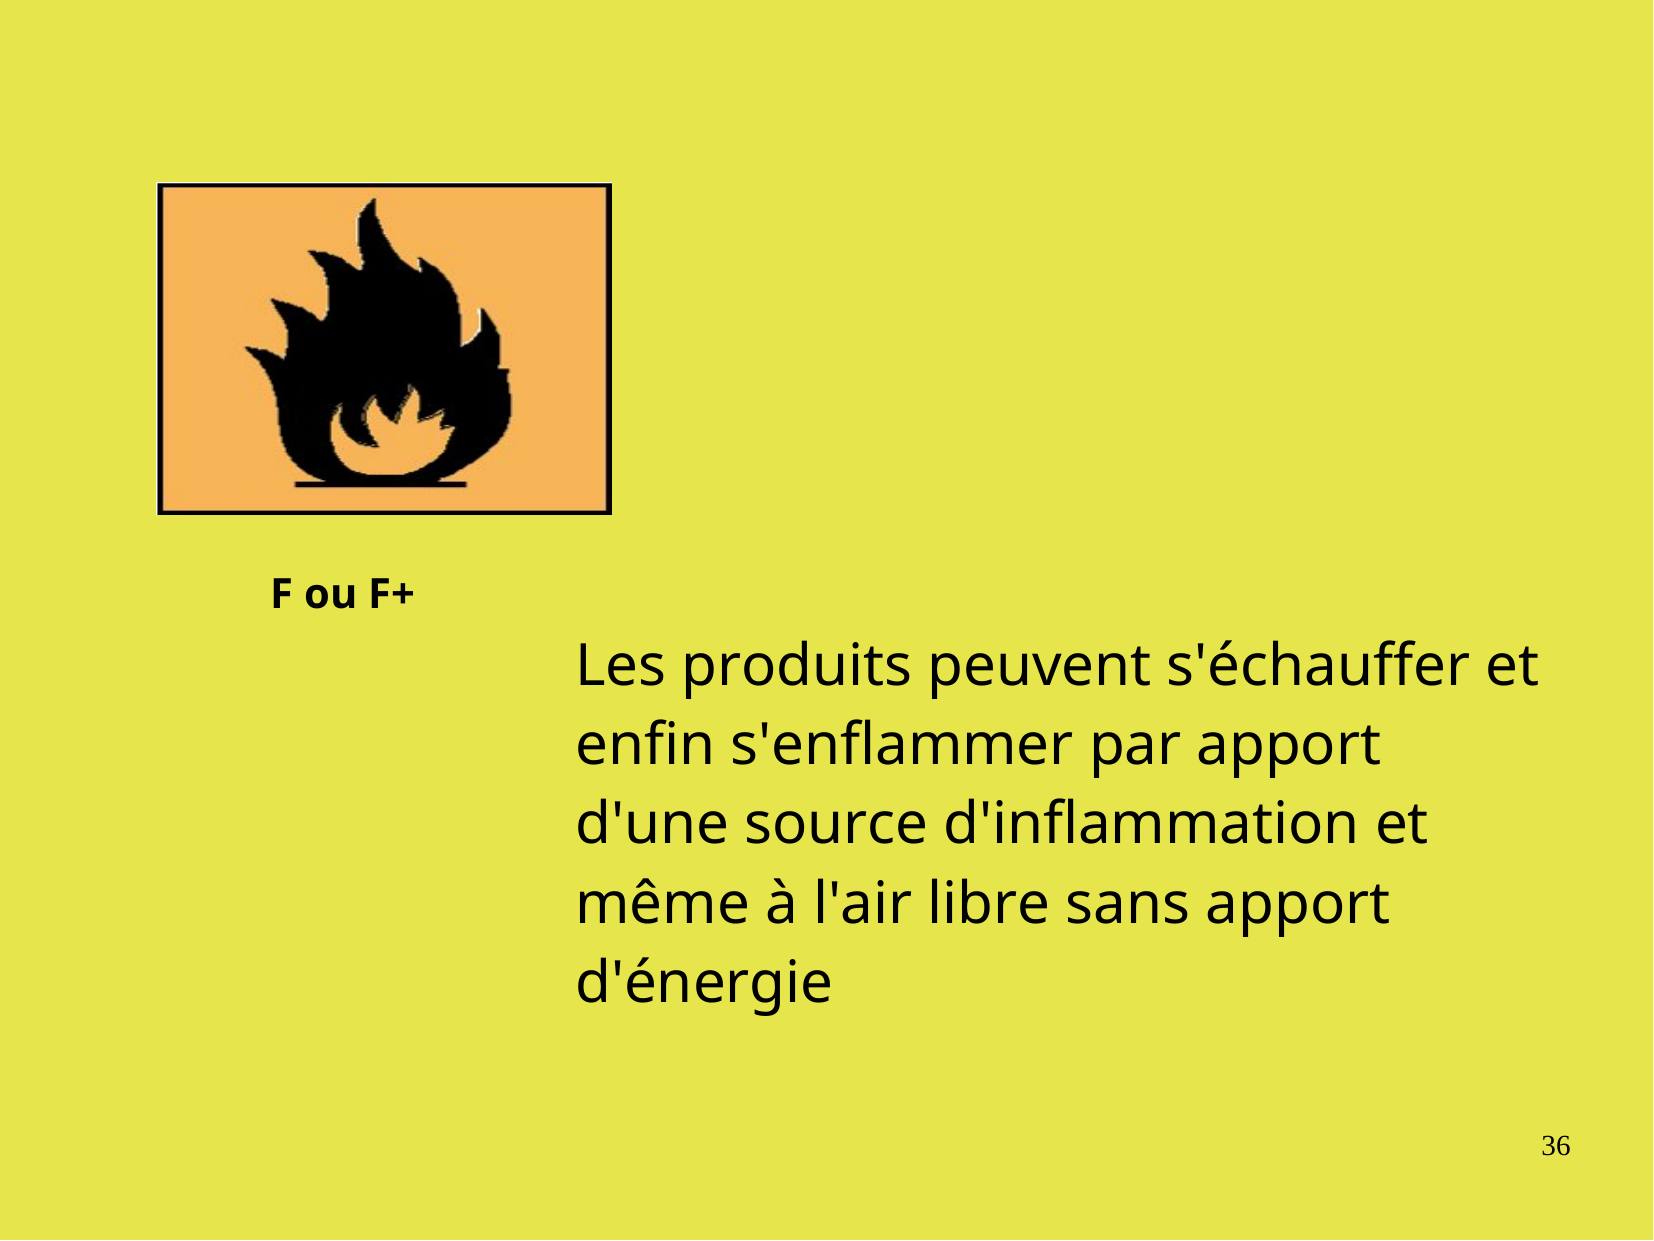

F ou F+
Les produits peuvent s'échauffer et enfin s'enflammer par apport d'une source d'inflammation et même à l'air libre sans apport d'énergie
36